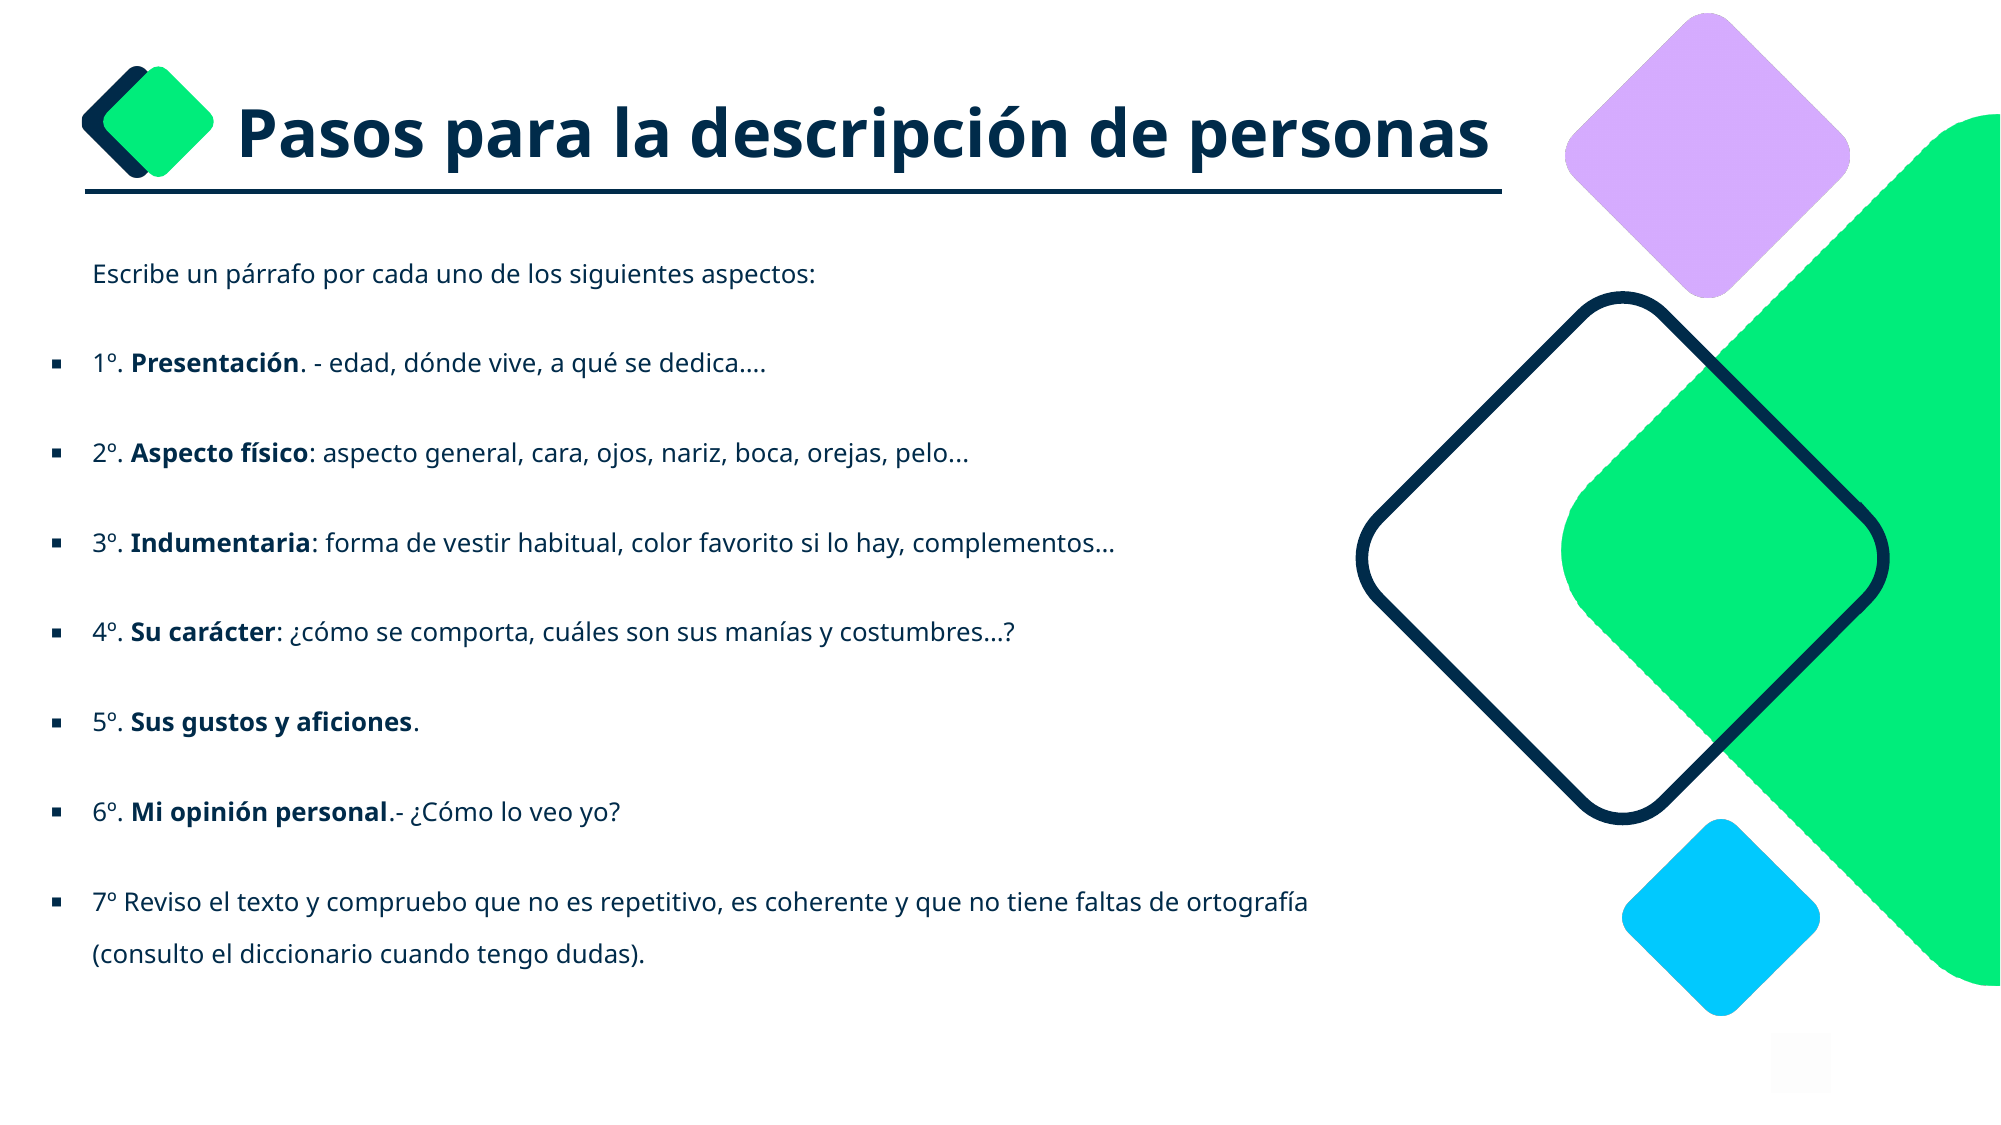

# Pasos para la descripción de personas
Escribe un párrafo por cada uno de los siguientes aspectos:
1º. Presentación. - edad, dónde vive, a qué se dedica….
2º. Aspecto físico: aspecto general, cara, ojos, nariz, boca, orejas, pelo...
3º. Indumentaria: forma de vestir habitual, color favorito si lo hay, complementos…
4º. Su carácter: ¿cómo se comporta, cuáles son sus manías y costumbres…?
5º. Sus gustos y aficiones.
6º. Mi opinión personal.- ¿Cómo lo veo yo?
7º Reviso el texto y compruebo que no es repetitivo, es coherente y que no tiene faltas de ortografía (consulto el diccionario cuando tengo dudas).